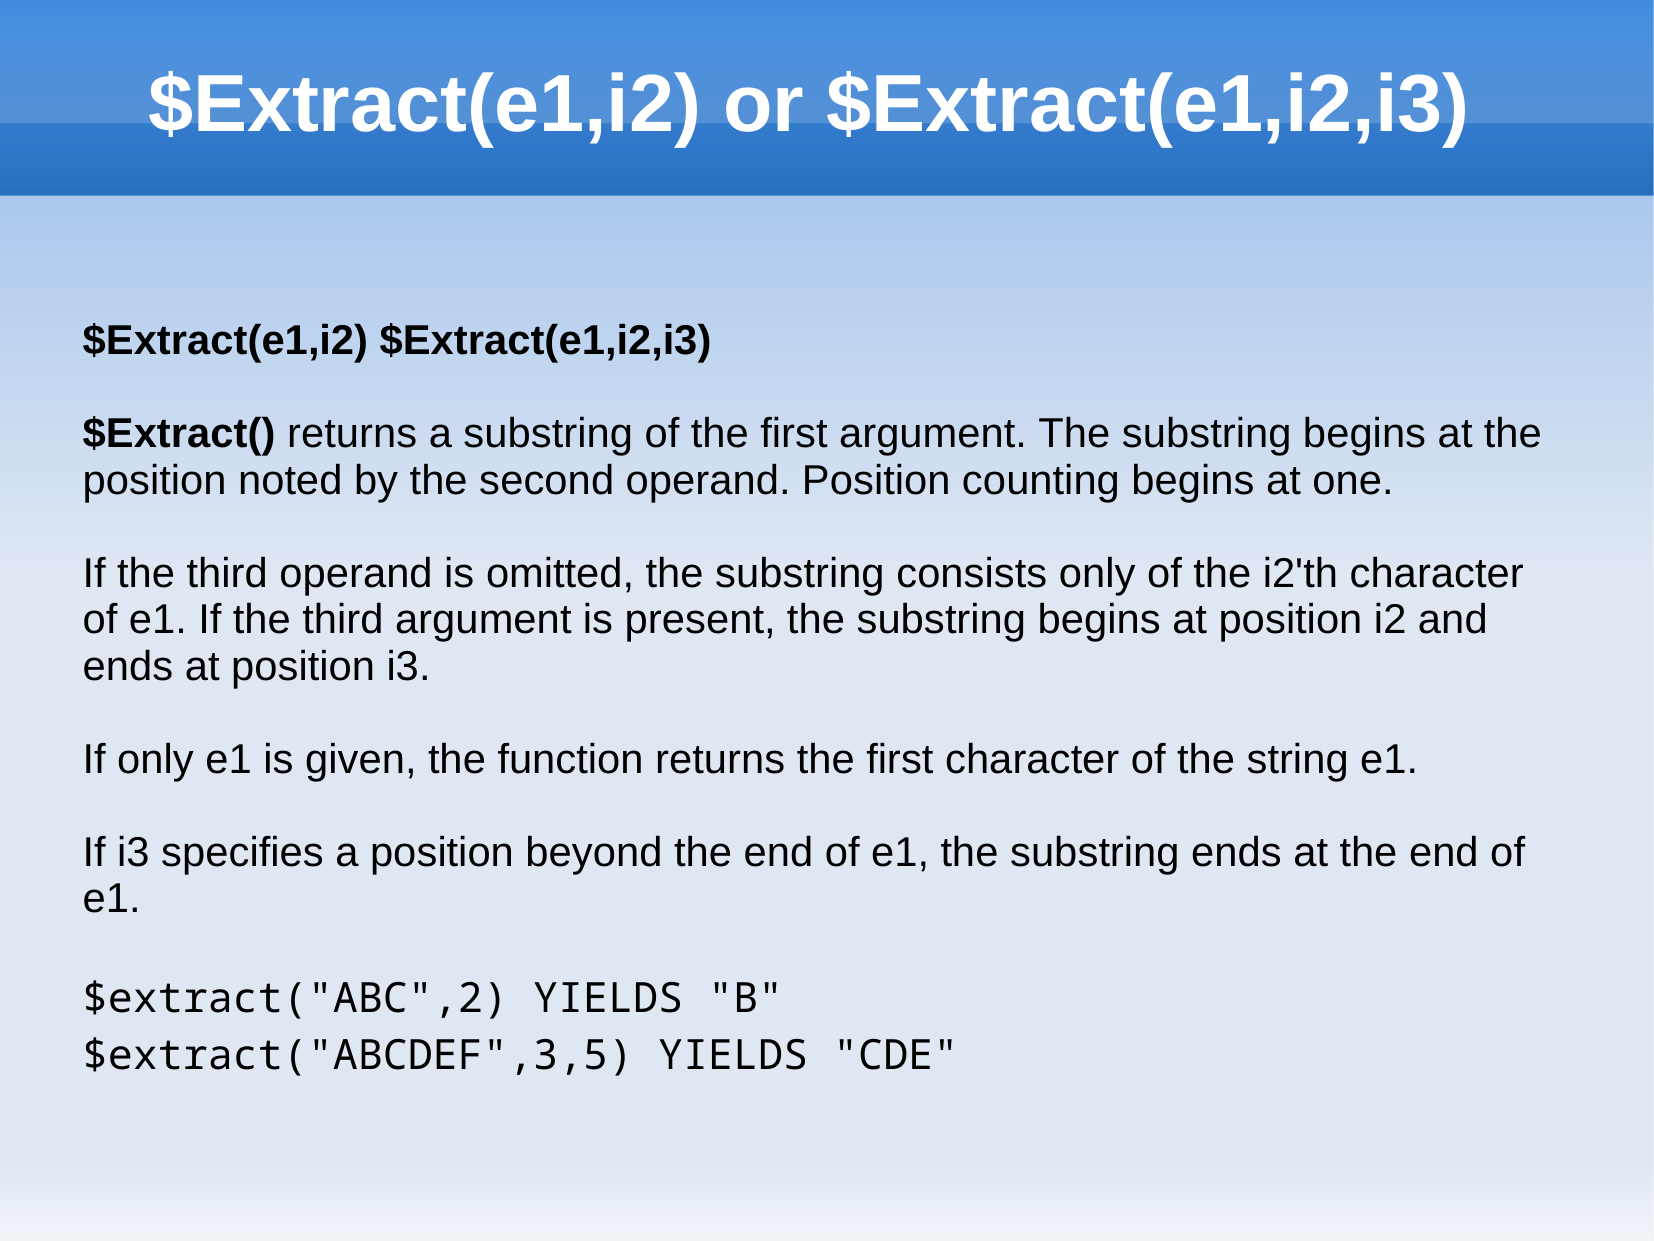

# $Extract(e1,i2) or $Extract(e1,i2,i3)
$Extract(e1,i2) $Extract(e1,i2,i3)
$Extract() returns a substring of the first argument. The substring begins at the position noted by the second operand. Position counting begins at one.
If the third operand is omitted, the substring consists only of the i2'th character of e1. If the third argument is present, the substring begins at position i2 and ends at position i3.
If only e1 is given, the function returns the first character of the string e1.
If i3 specifies a position beyond the end of e1, the substring ends at the end of e1.
$extract("ABC",2) YIELDS "B"
$extract("ABCDEF",3,5) YIELDS "CDE"